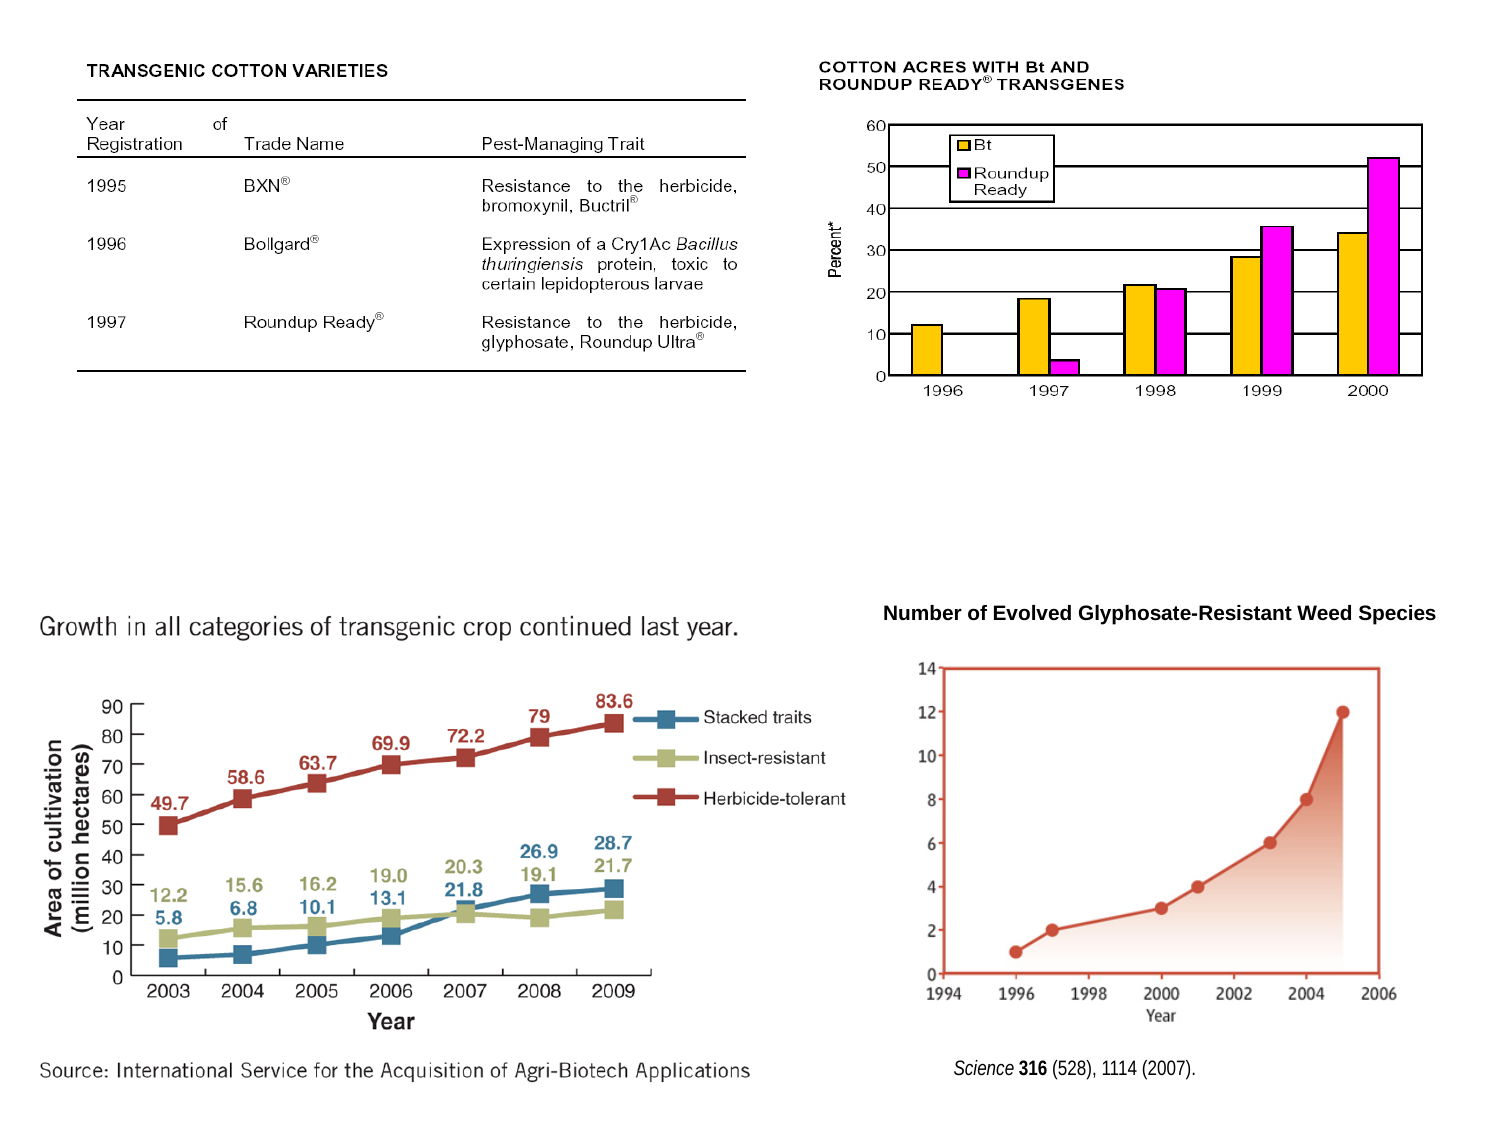

Number of Evolved Glyphosate-Resistant Weed Species
Science 316 (528), 1114 (2007).